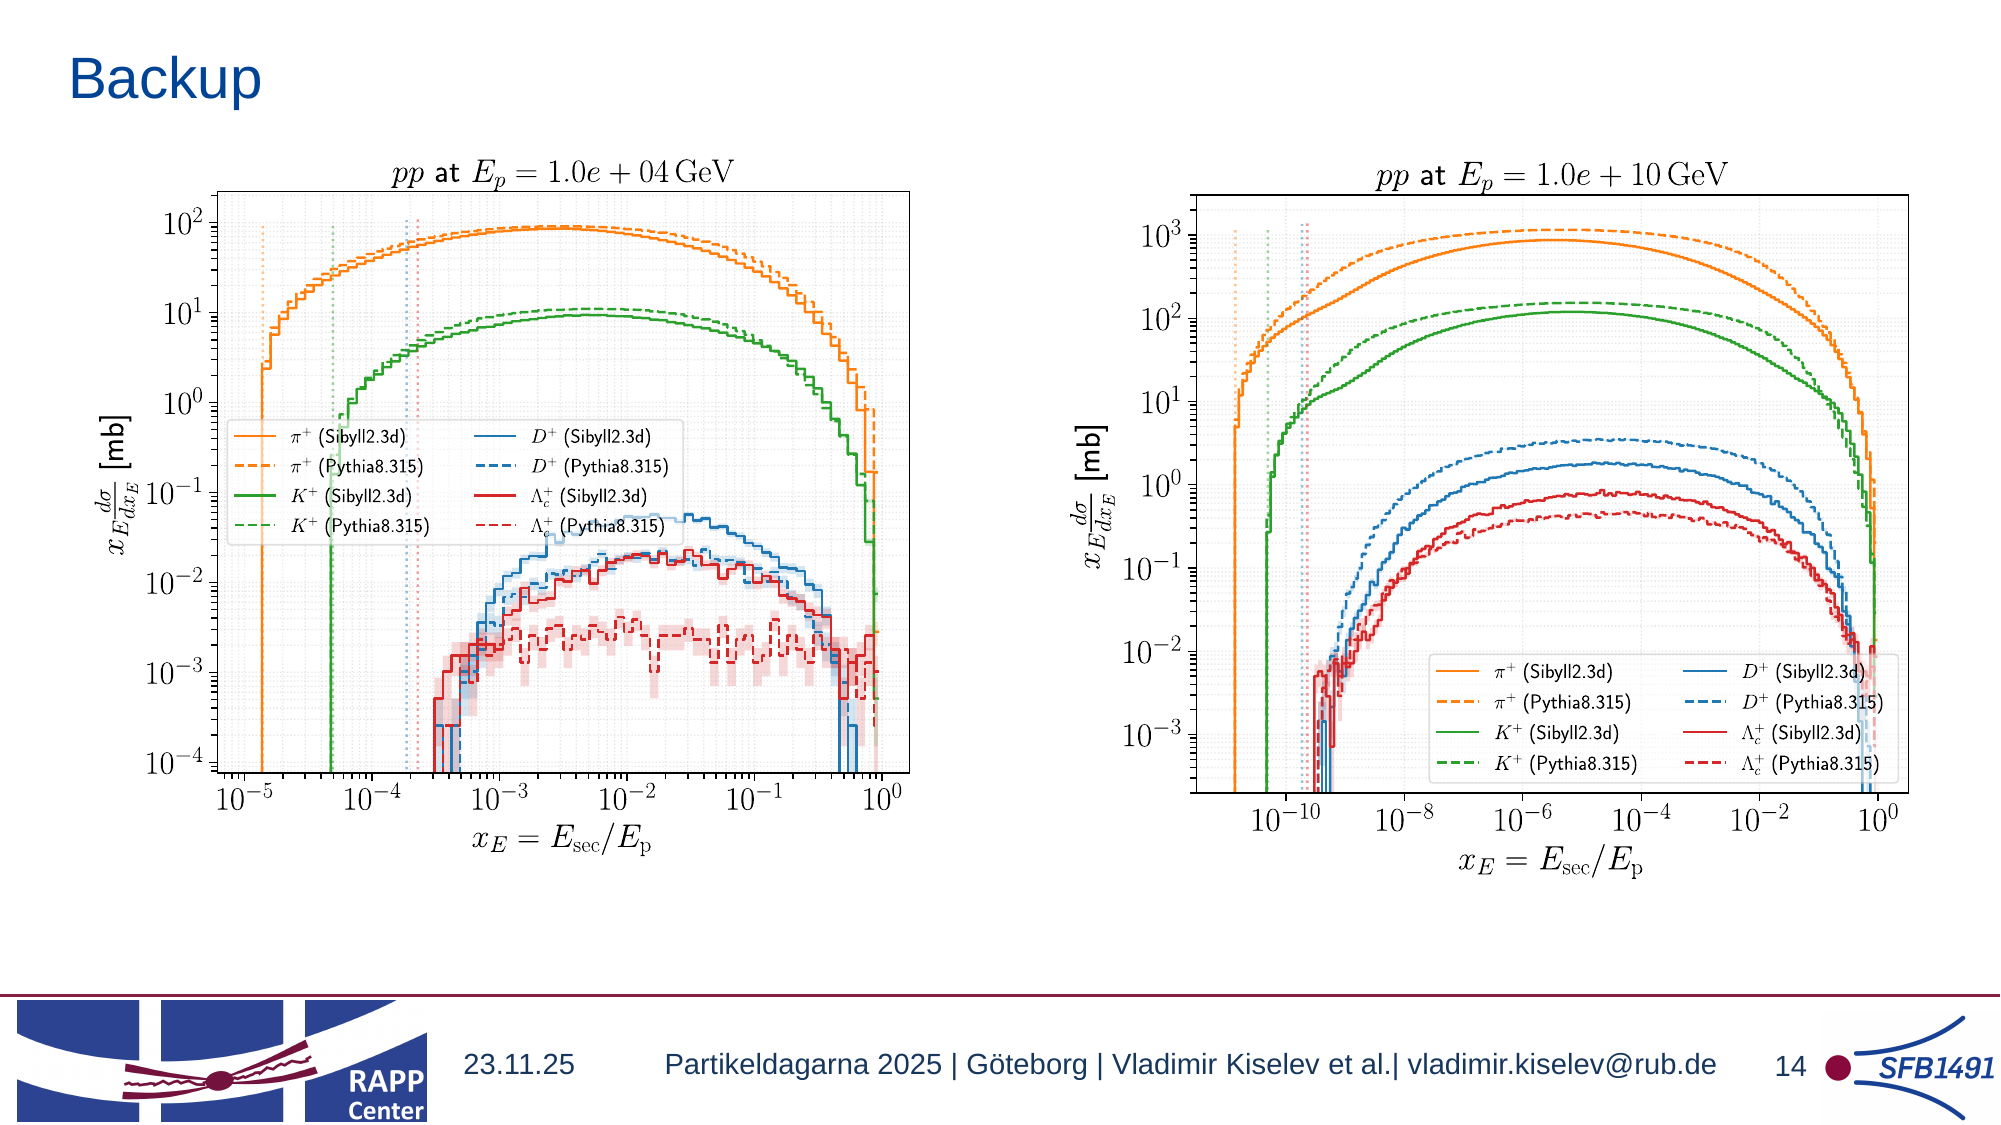

# Backup
23.11.25
Partikeldagarna 2025 | Göteborg | Vladimir Kiselev et al.| vladimir.kiselev@rub.de